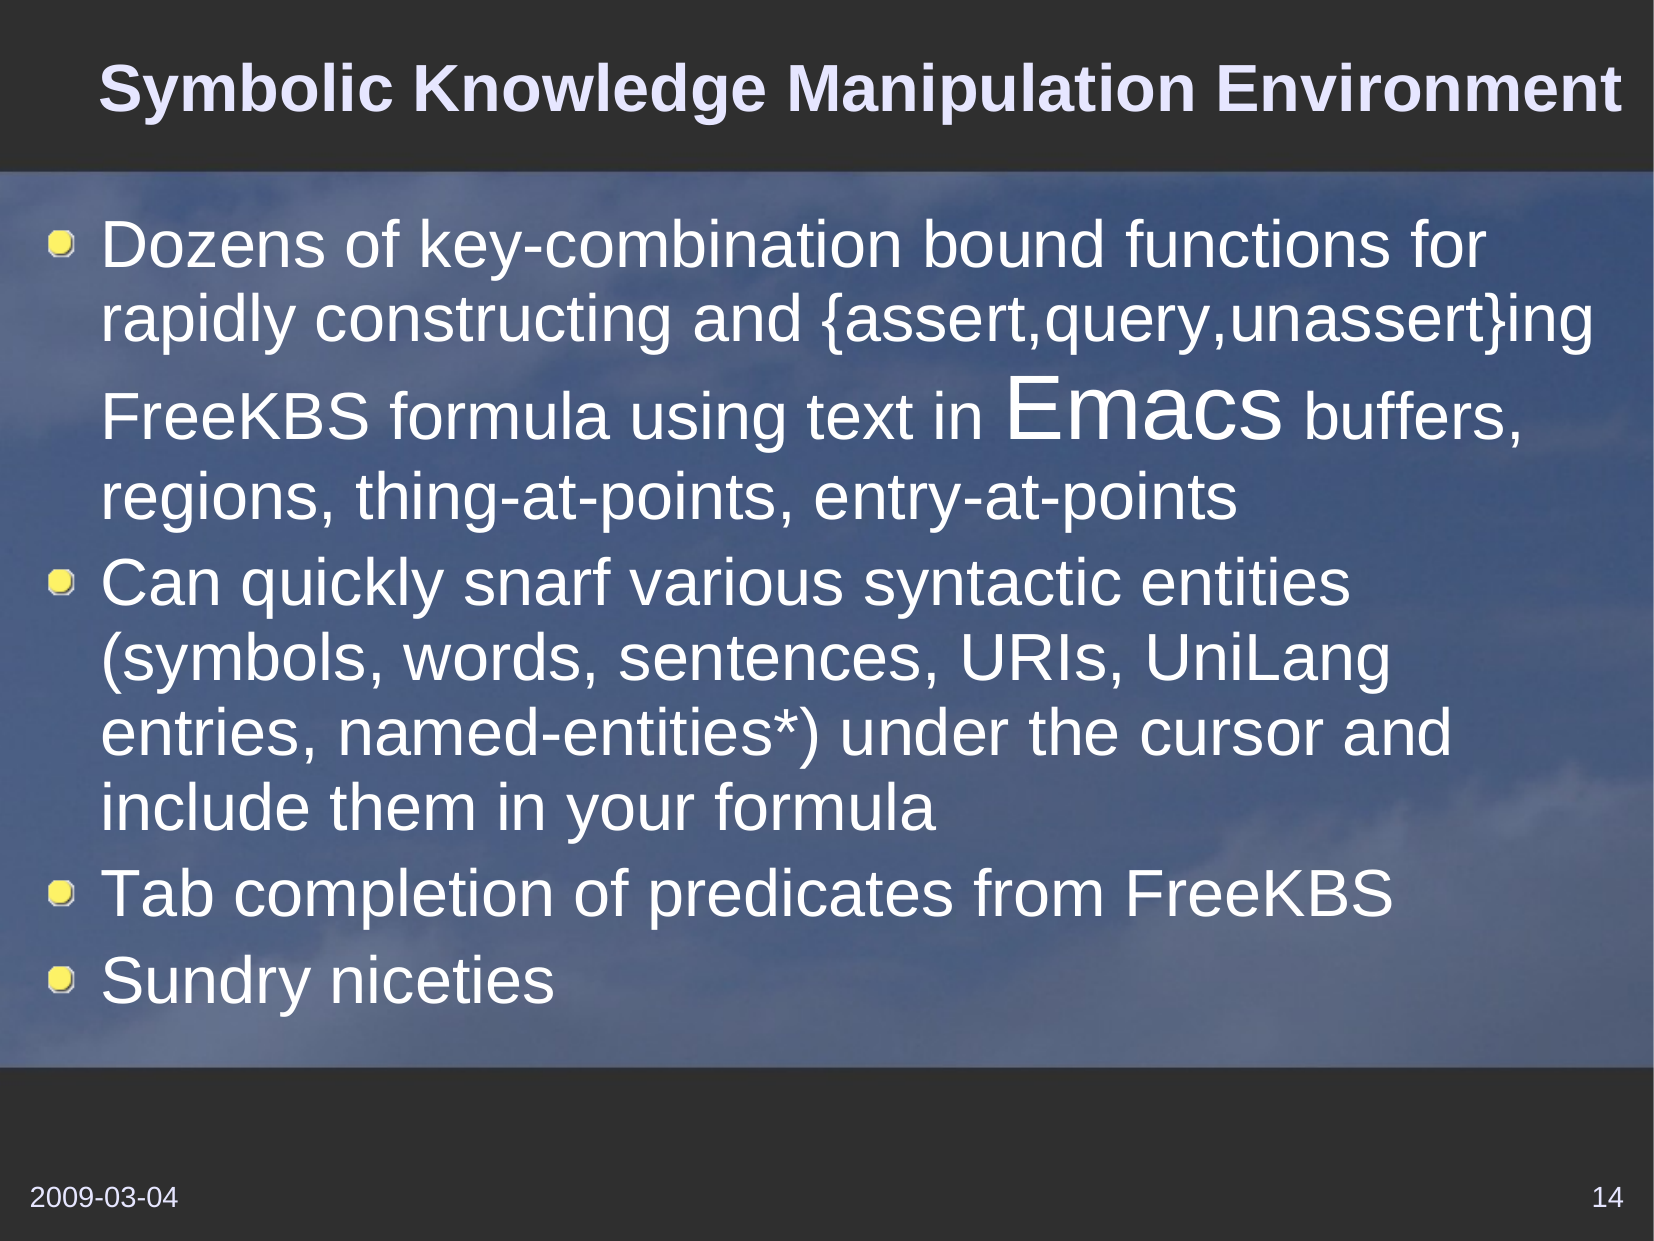

# Symbolic Knowledge Manipulation Environment
Dozens of key-combination bound functions for rapidly constructing and {assert,query,unassert}ing FreeKBS formula using text in Emacs buffers, regions, thing-at-points, entry-at-points
Can quickly snarf various syntactic entities (symbols, words, sentences, URIs, UniLang entries, named-entities*) under the cursor and include them in your formula
Tab completion of predicates from FreeKBS
Sundry niceties
2009-03-04
14